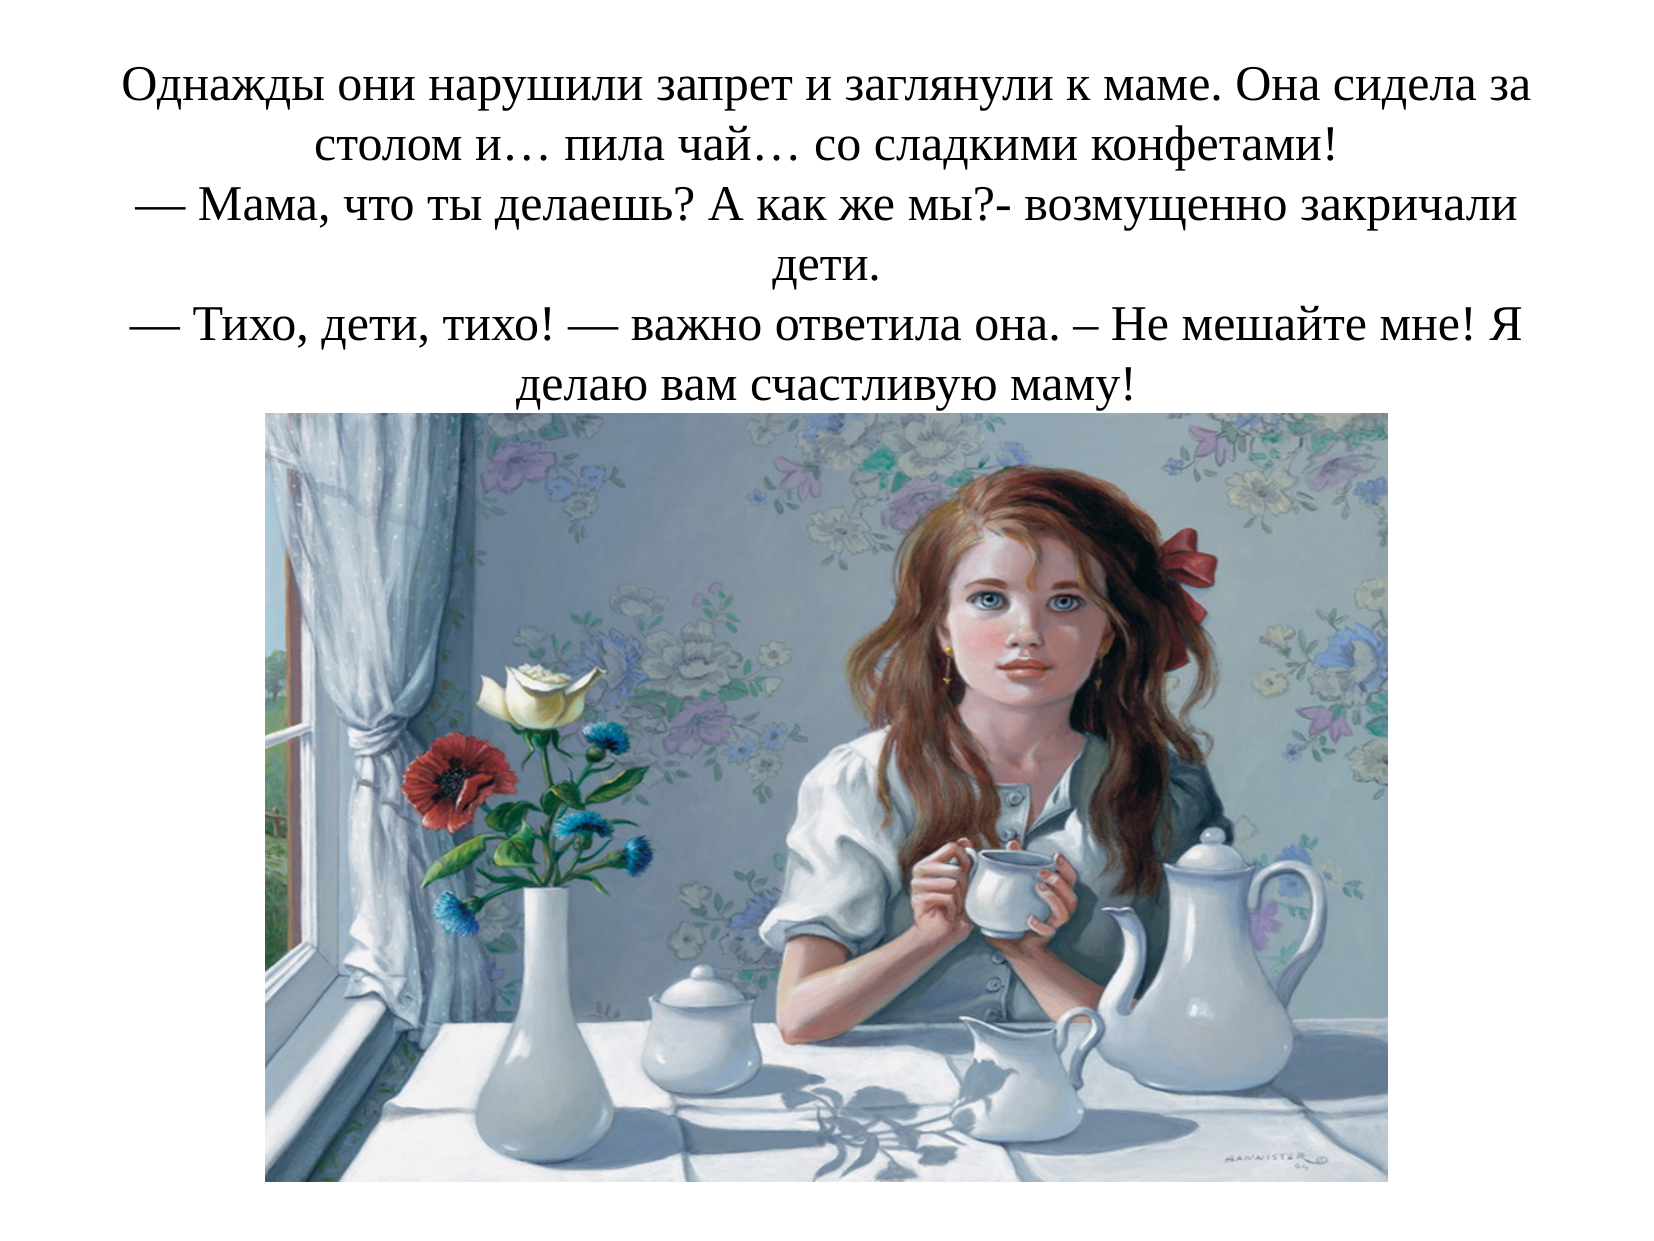

# Однажды они нарушили запрет и заглянули к маме. Она сидела за столом и… пила чай… со сладкими конфетами! — Мама, что ты делаешь? А как же мы?- возмущенно закричали дети. — Тихо, дети, тихо! — важно ответила она. – Не мешайте мне! Я делаю вам счастливую маму!